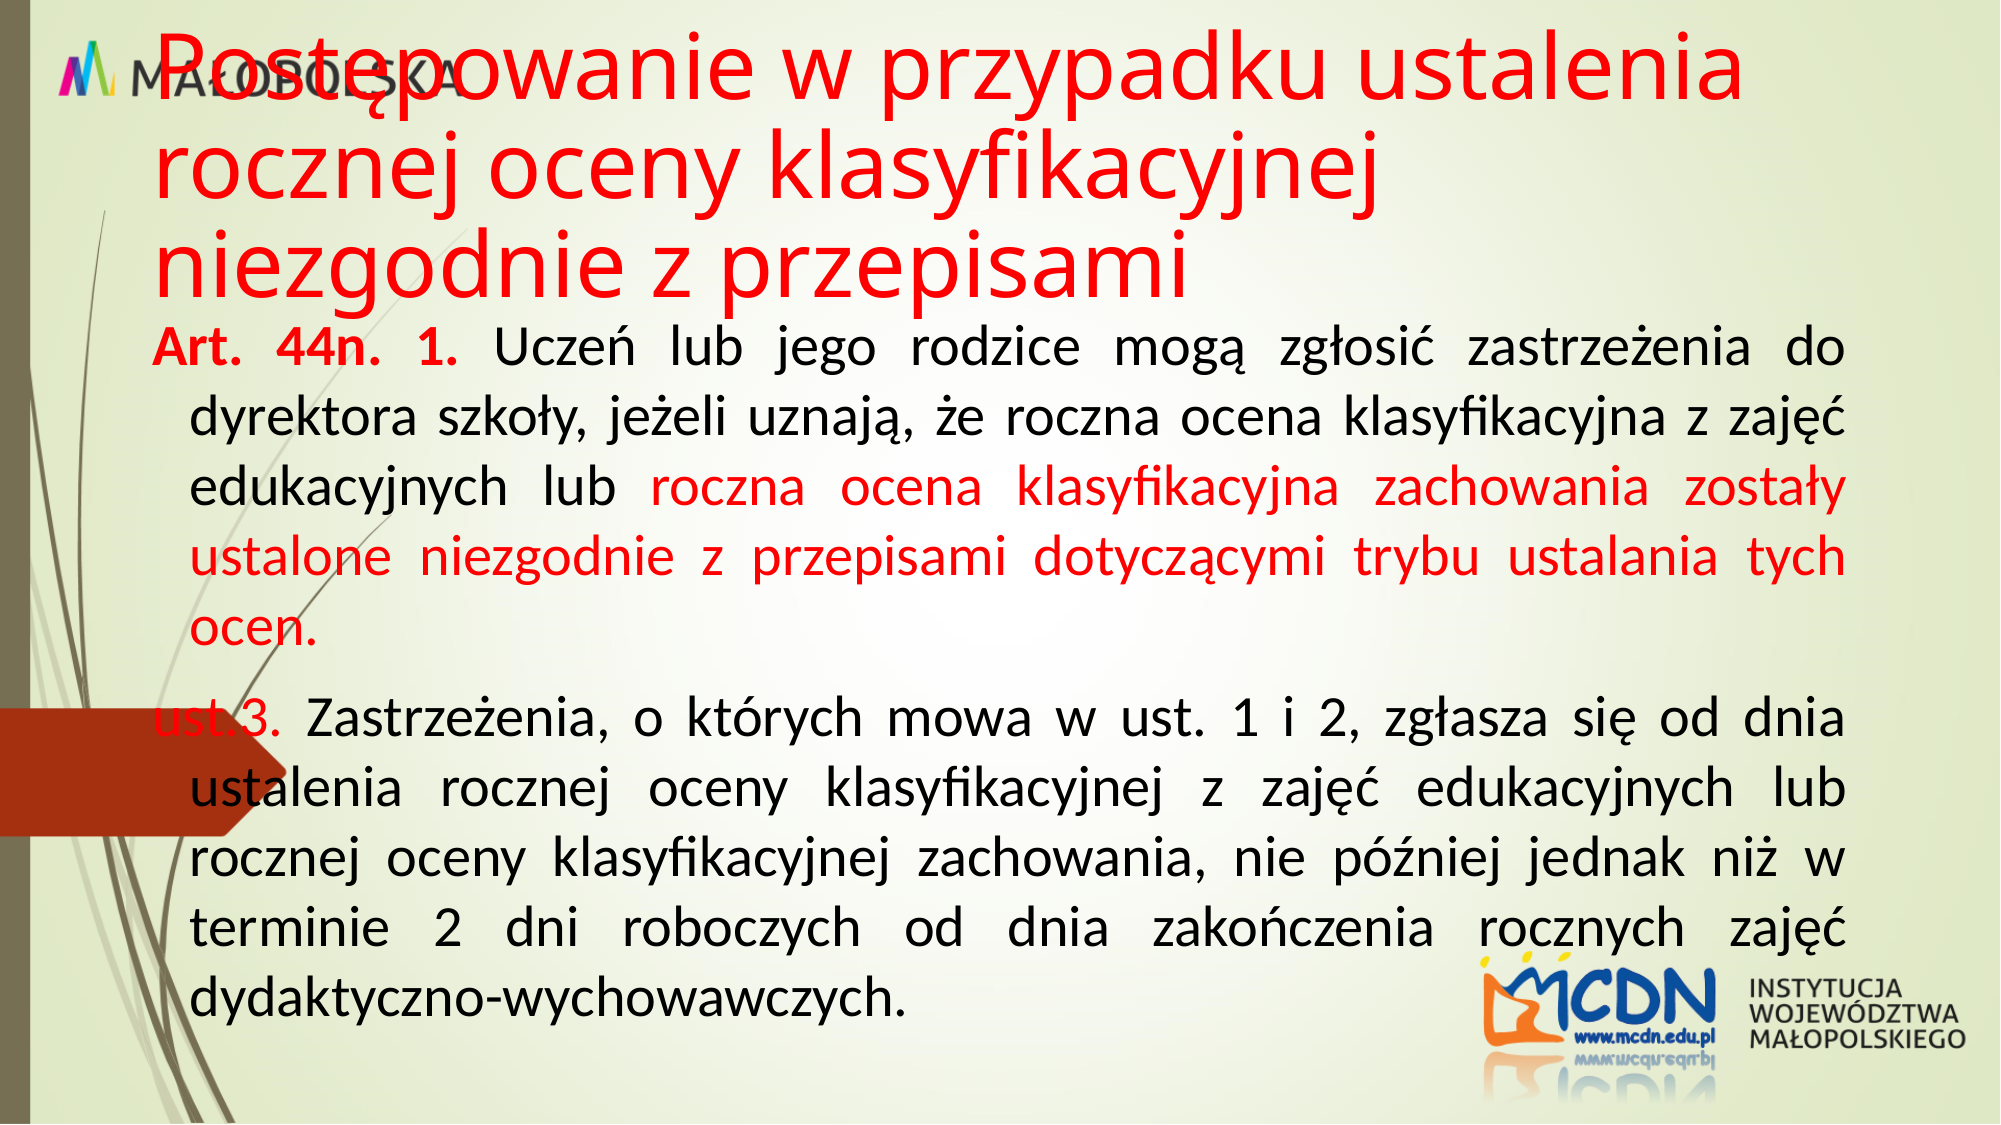

# Postępowanie w przypadku ustalenia rocznej oceny klasyfikacyjnej niezgodnie z przepisami
Art. 44n. 1. Uczeń lub jego rodzice mogą zgłosić zastrzeżenia do dyrektora szkoły, jeżeli uznają, że roczna ocena klasyfikacyjna z zajęć edukacyjnych lub roczna ocena klasyfikacyjna zachowania zostały ustalone niezgodnie z przepisami dotyczącymi trybu ustalania tych ocen.
ust.3. Zastrzeżenia, o których mowa w ust. 1 i 2, zgłasza się od dnia ustalenia rocznej oceny klasyfikacyjnej z zajęć edukacyjnych lub rocznej oceny klasyfikacyjnej zachowania, nie później jednak niż w terminie 2 dni roboczych od dnia zakończenia rocznych zajęć dydaktyczno-wychowawczych.